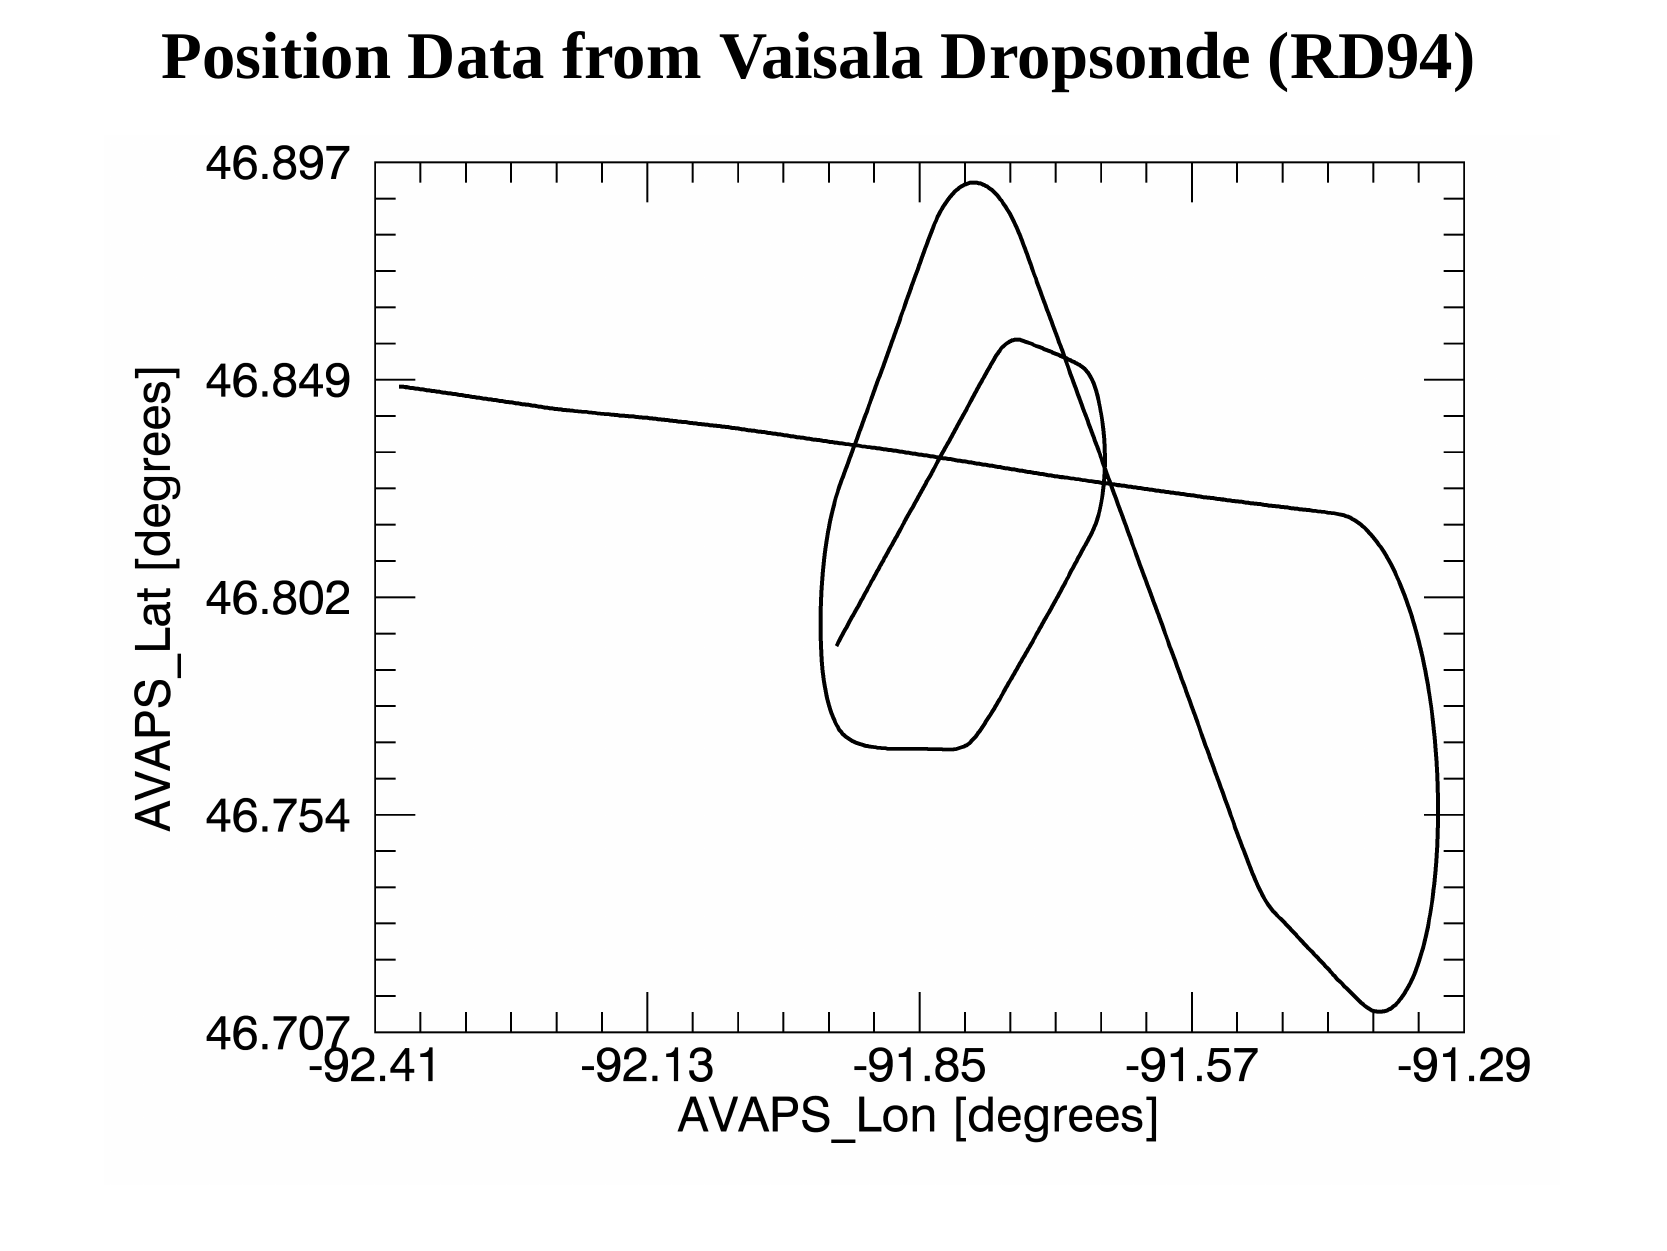

# Position Data from Vaisala Dropsonde (RD94)